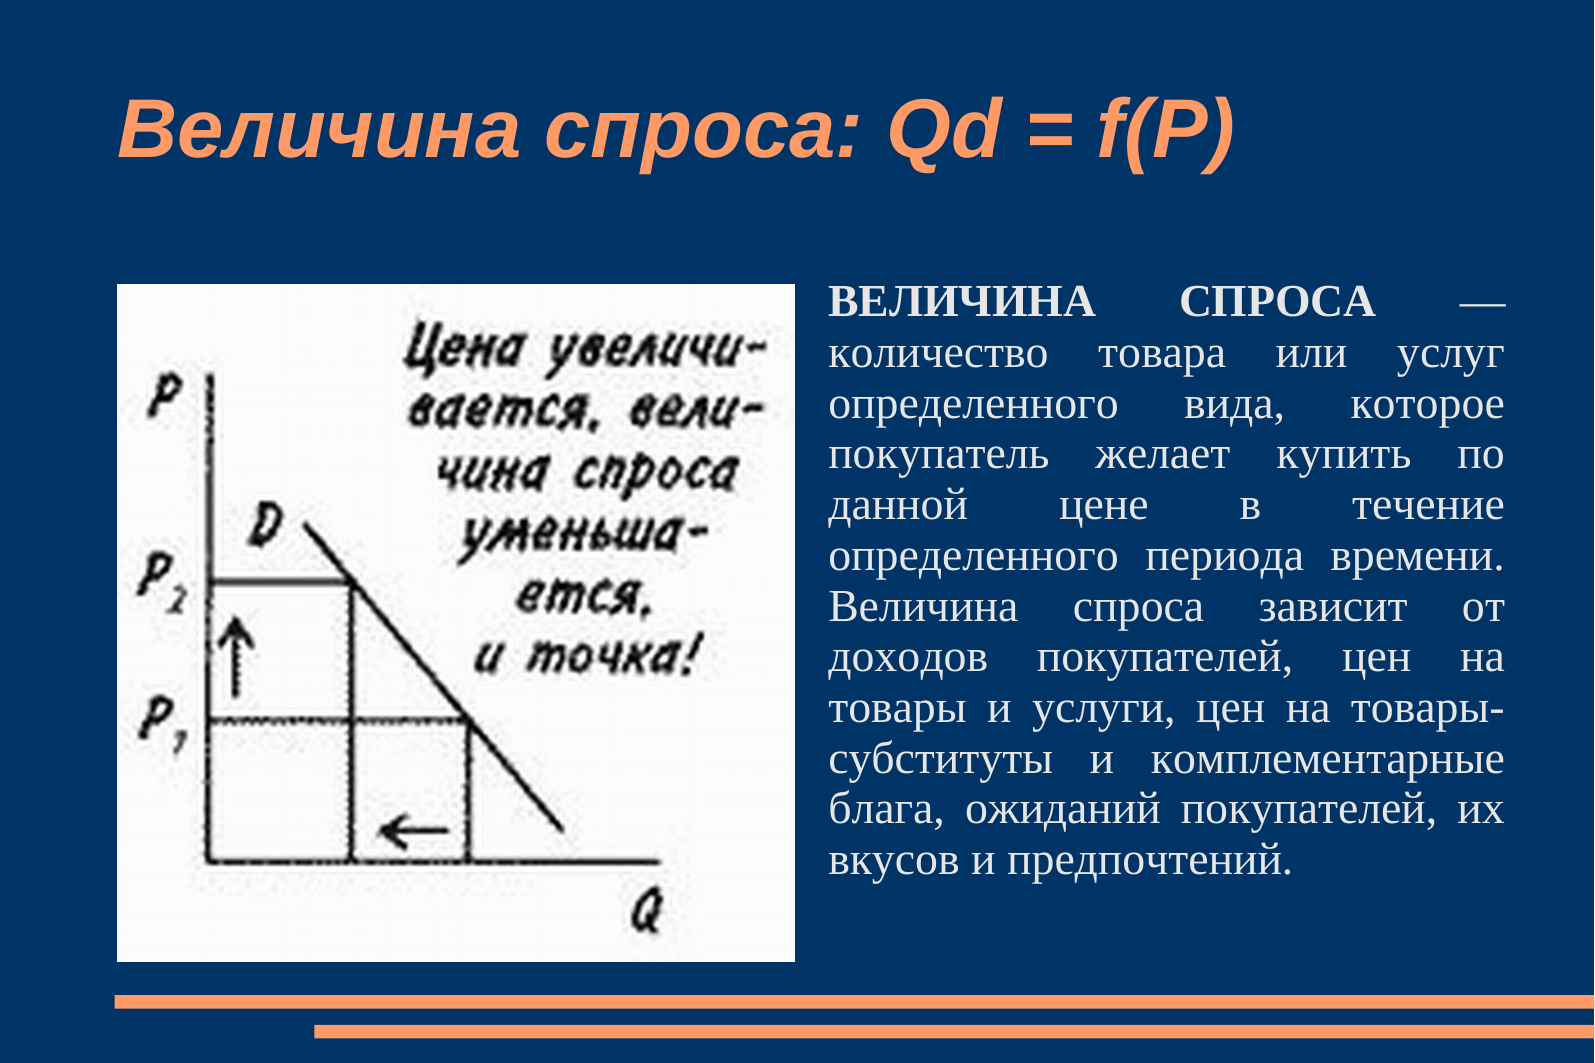

# Величина спроса: Qd = f(P)
ВЕЛИЧИНА СПРОСА — количество товара или услуг определенного вида, которое покупатель желает купить по данной цене в течение определенного периода времени. Величина спроса зависит от доходов покупателей, цен на товары и услуги, цен на товары-субституты и комплементарные блага, ожиданий покупателей, их вкусов и предпочтений.